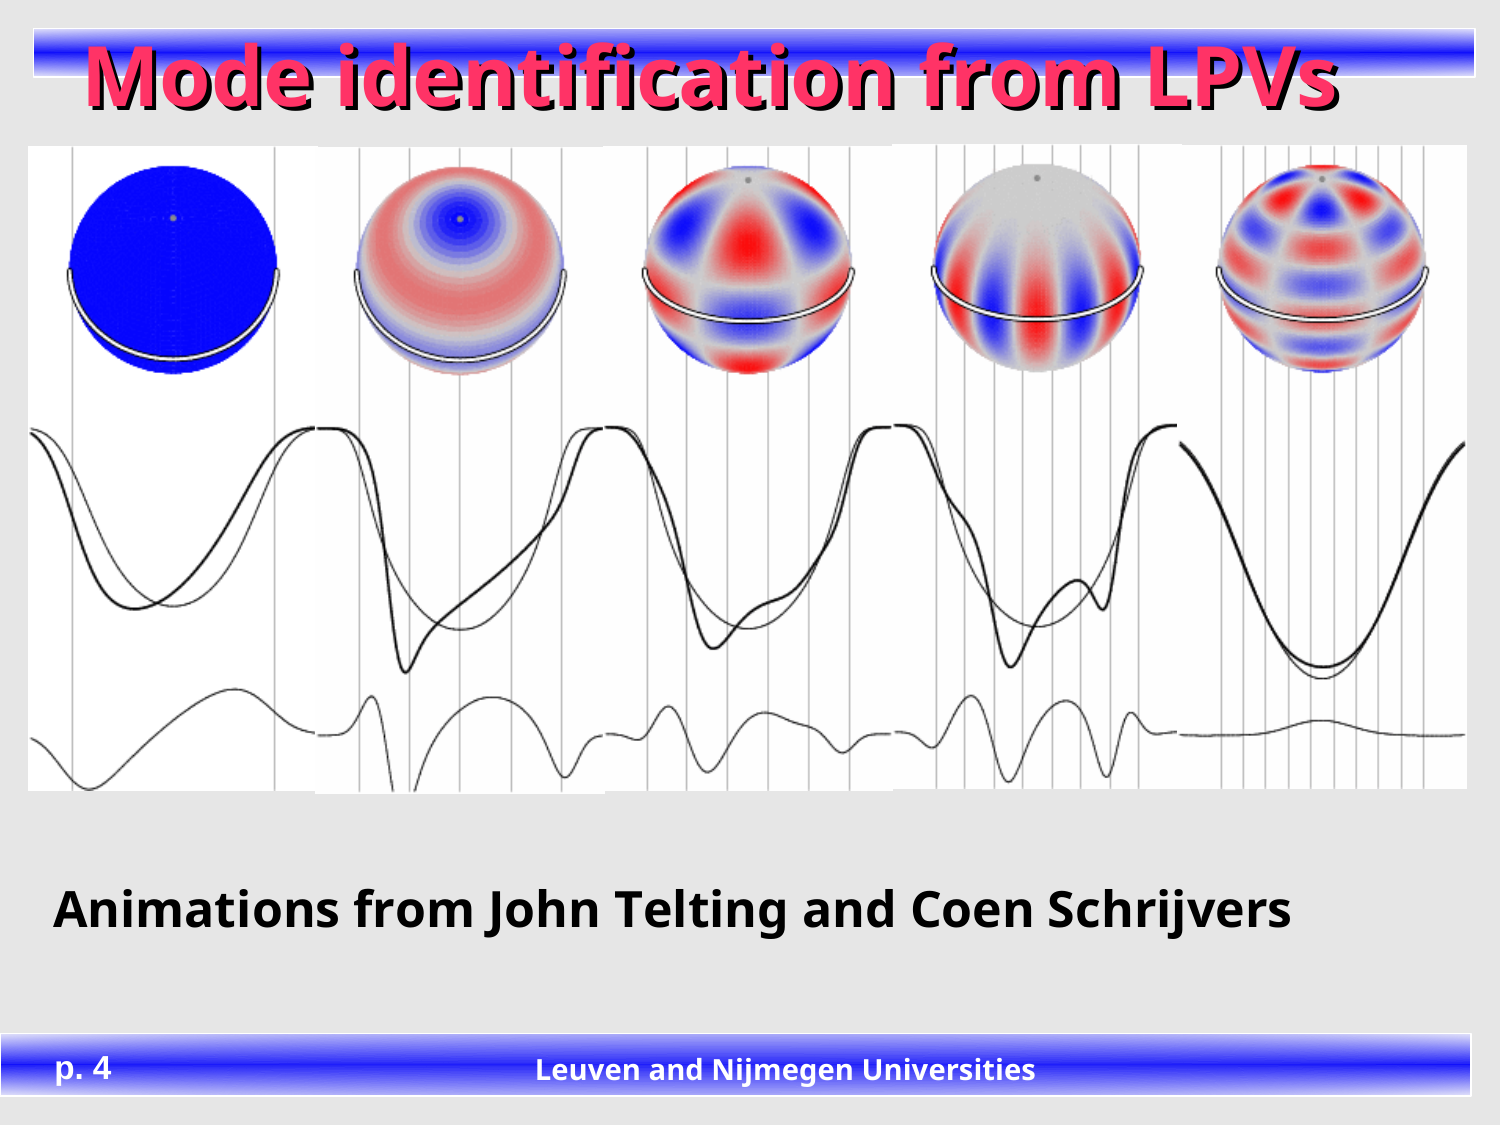

# Mode identification from LPVs
Animations from John Telting and Coen Schrijvers